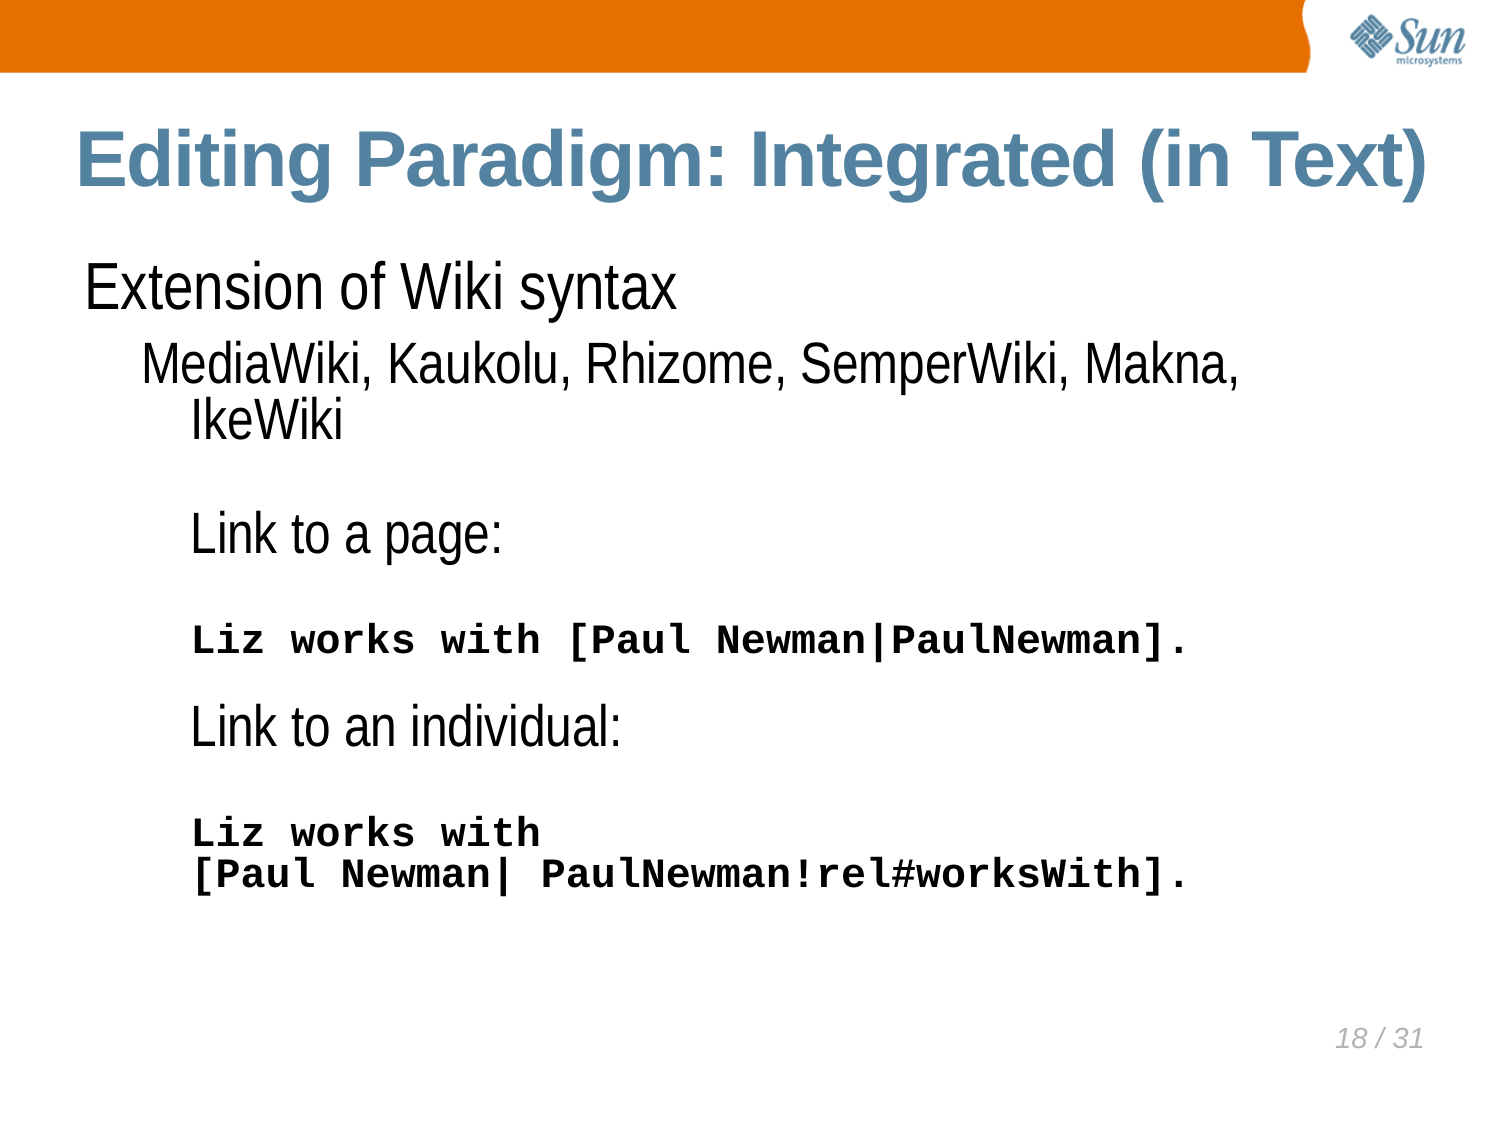

# Editing Paradigm: Integrated (in Text)
Extension of Wiki syntax
MediaWiki, Kaukolu, Rhizome, SemperWiki, Makna, IkeWiki
Link to a page:
Liz works with [Paul Newman|PaulNewman].
Link to an individual:
Liz works with
[Paul Newman| PaulNewman!rel#worksWith].
18